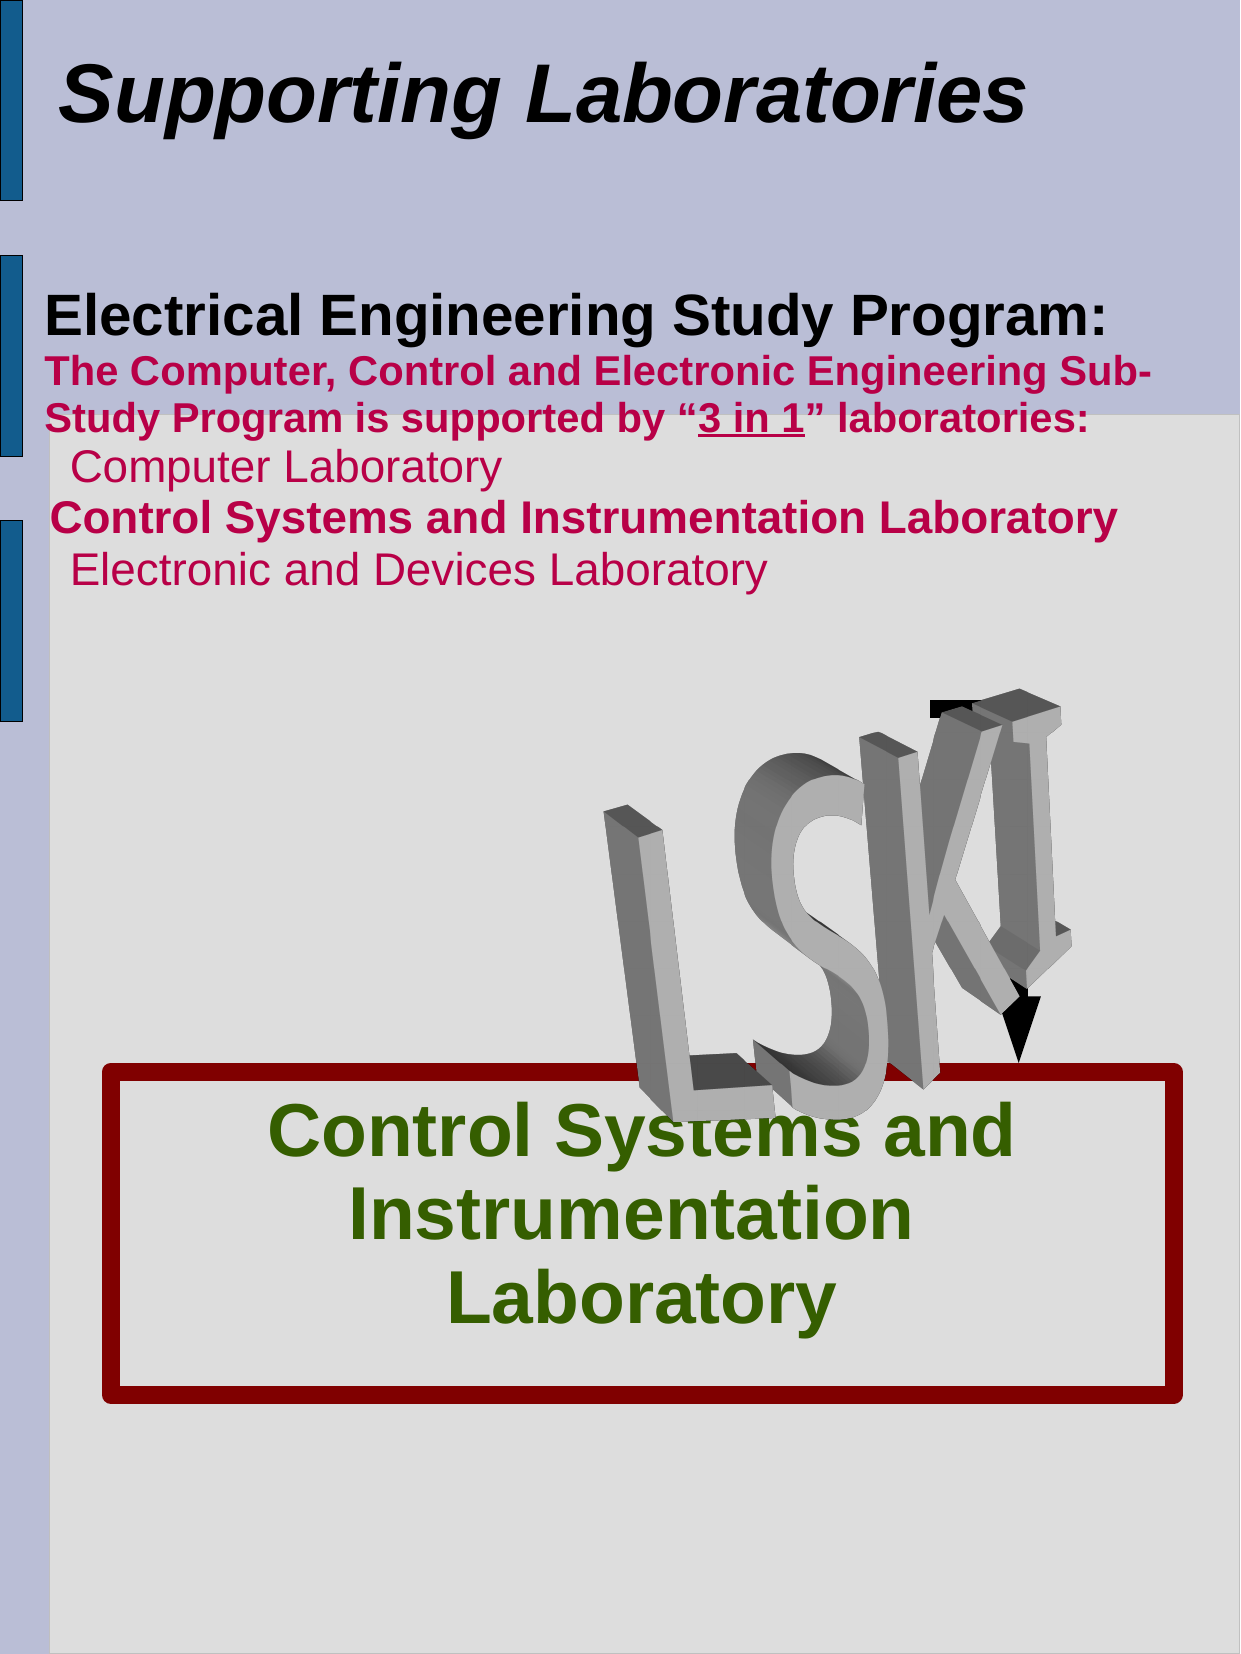

Supporting Laboratories
Electrical Engineering Study Program:
The Computer, Control and Electronic Engineering Sub-Study Program is supported by “3 in 1” laboratories:
 Computer Laboratory
Control Systems and Instrumentation Laboratory
 Electronic and Devices Laboratory
LSKI
Control Systems and Instrumentation
Laboratory